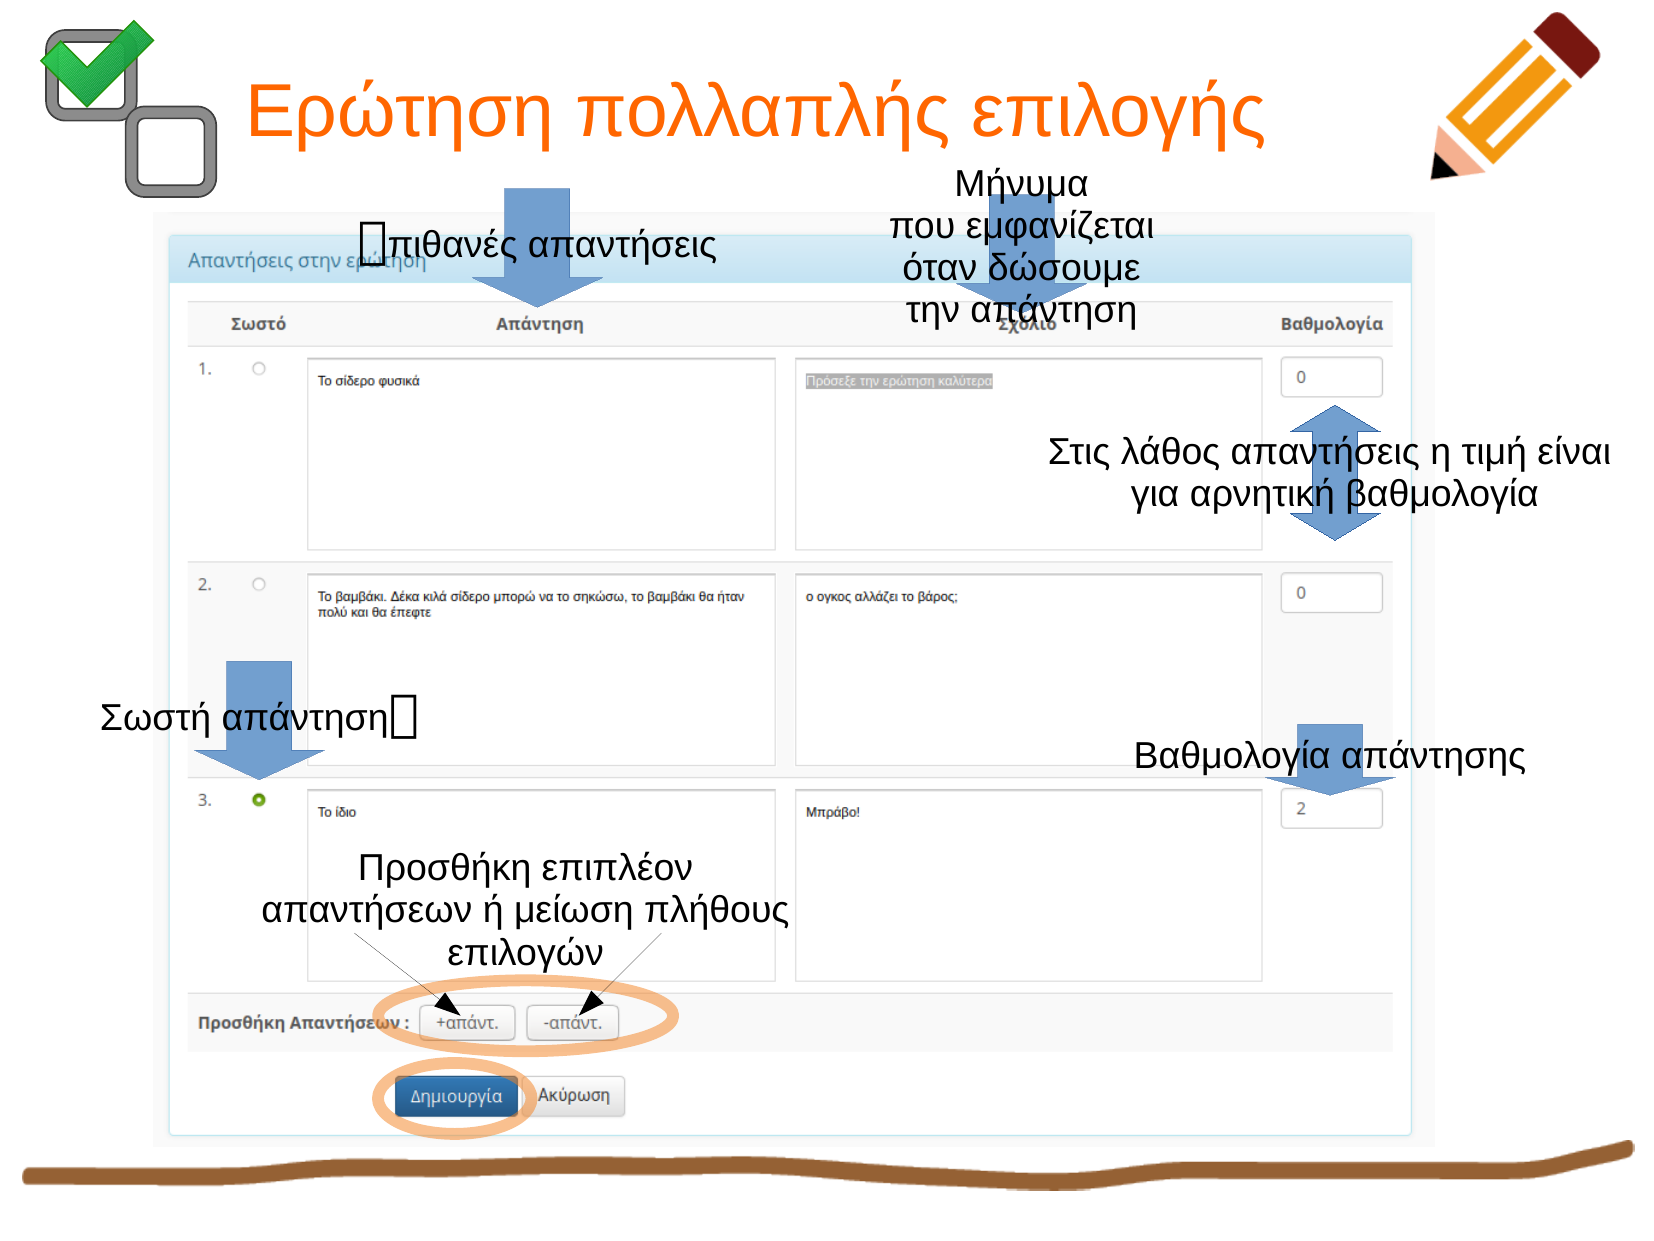

# Ερώτηση πολλαπλής επιλογής
ﾠπιθανές απαντήσεις
Μήνυμα
που εμφανίζεται
όταν δώσουμε
την απάντηση
Στις λάθος απαντήσεις η τιμή είναι
για αρνητική βαθμολογία
Σωστή απάντηση￈
Βαθμολογία απάντησης
Προσθήκη επιπλέον απαντήσεων ή μείωση πλήθους επιλογών